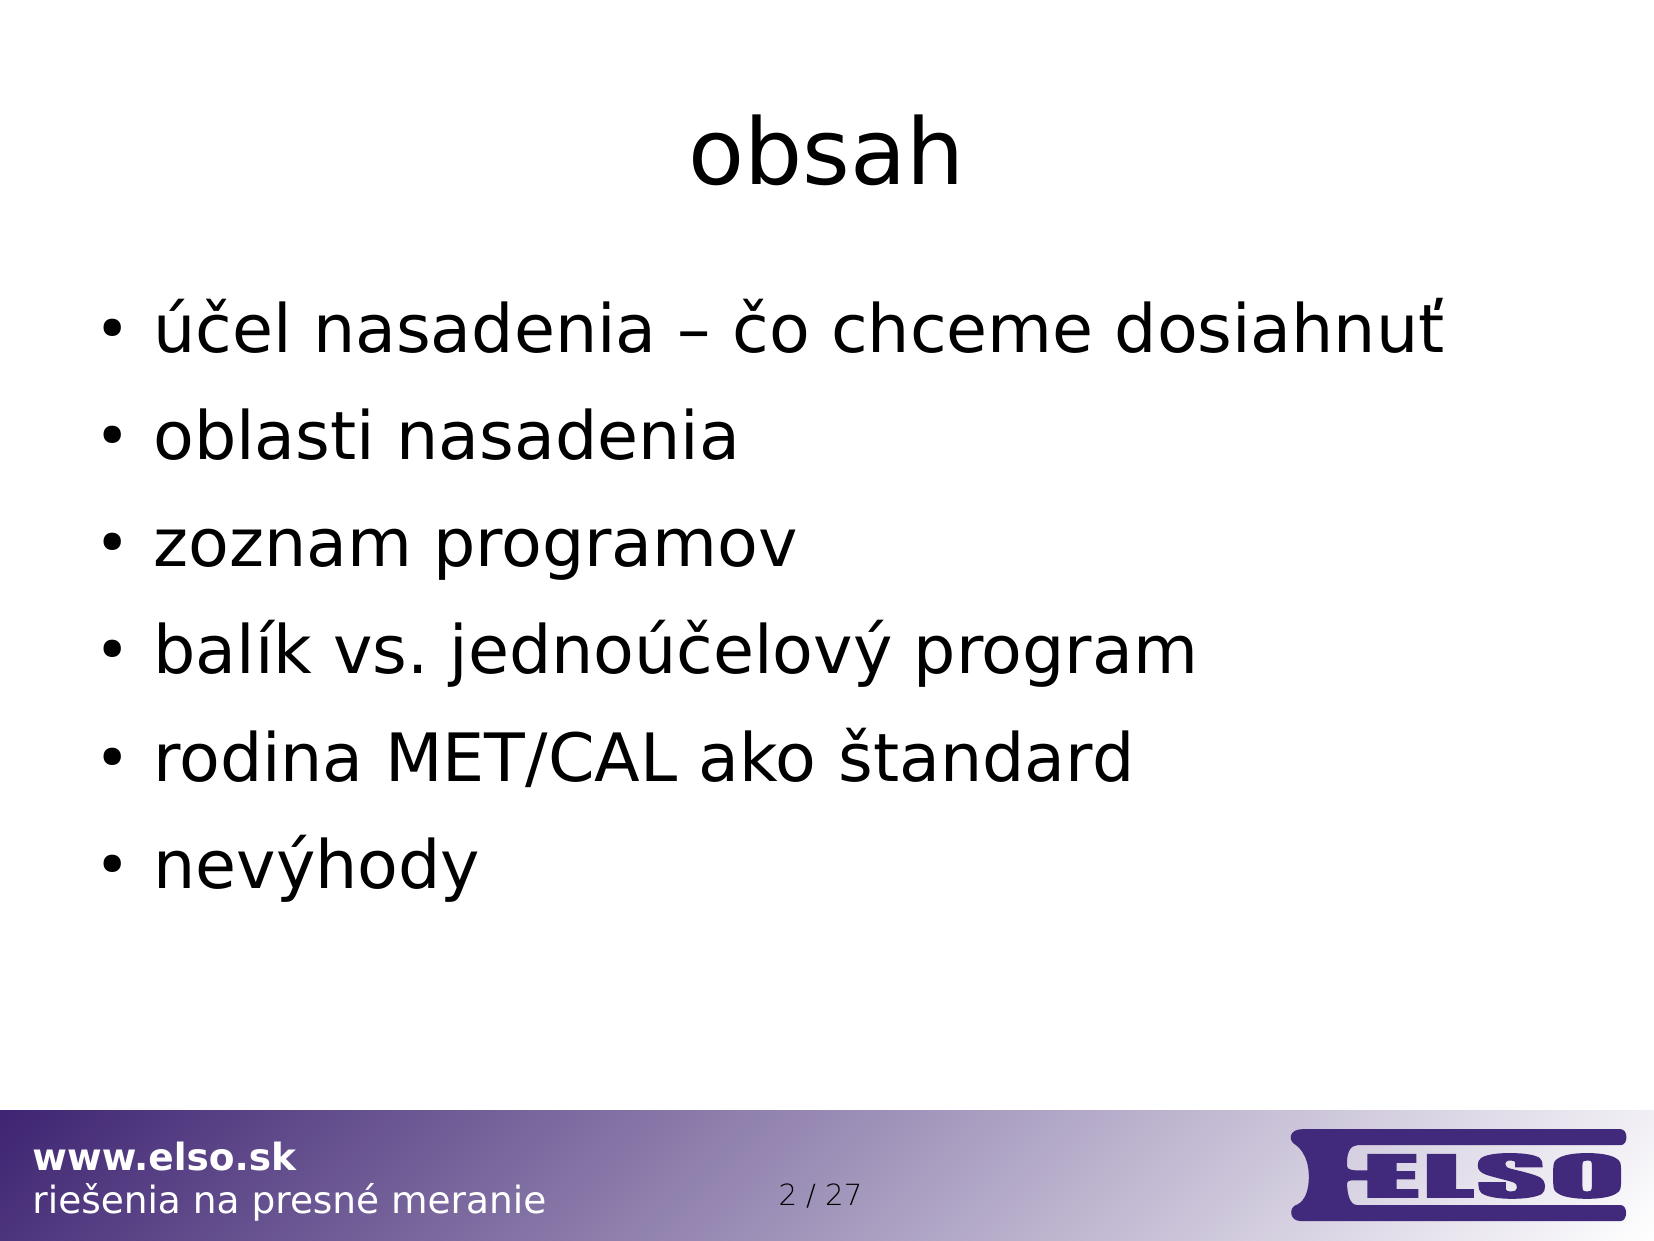

# obsah
účel nasadenia – čo chceme dosiahnuť
oblasti nasadenia
zoznam programov
balík vs. jednoúčelový program
rodina MET/CAL ako štandard
nevýhody
2